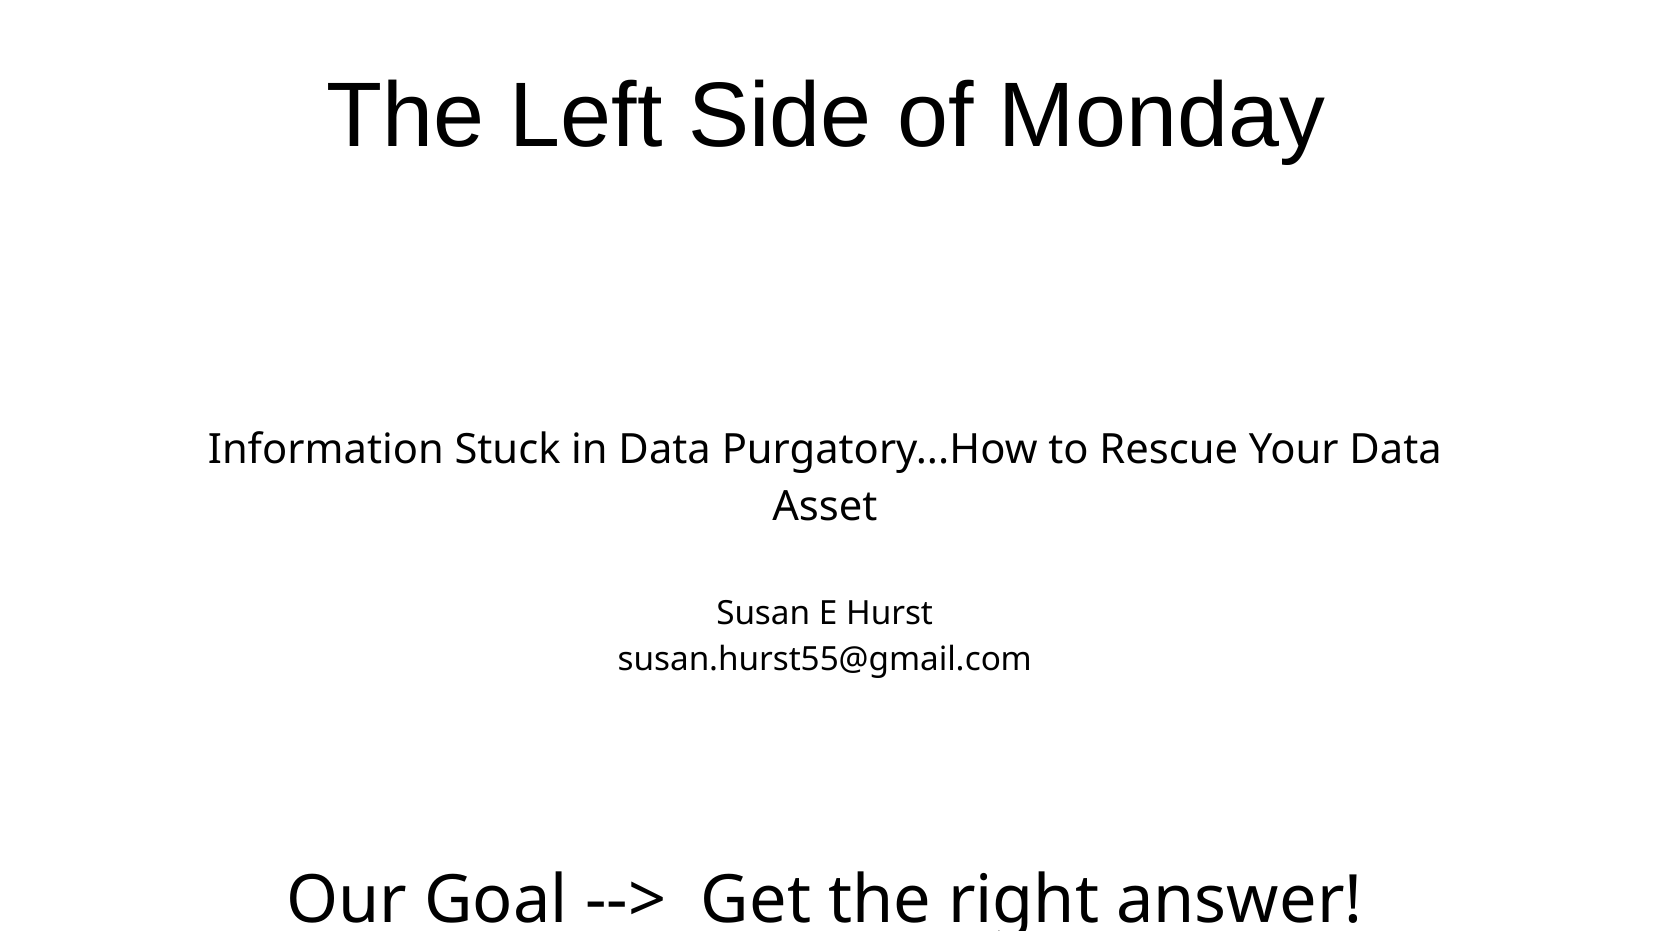

The Left Side of Monday
# Information Stuck in Data Purgatory...How to Rescue Your Data Asset Susan E Hurst susan.hurst55@gmail.com Our Goal --> Get the right answer!